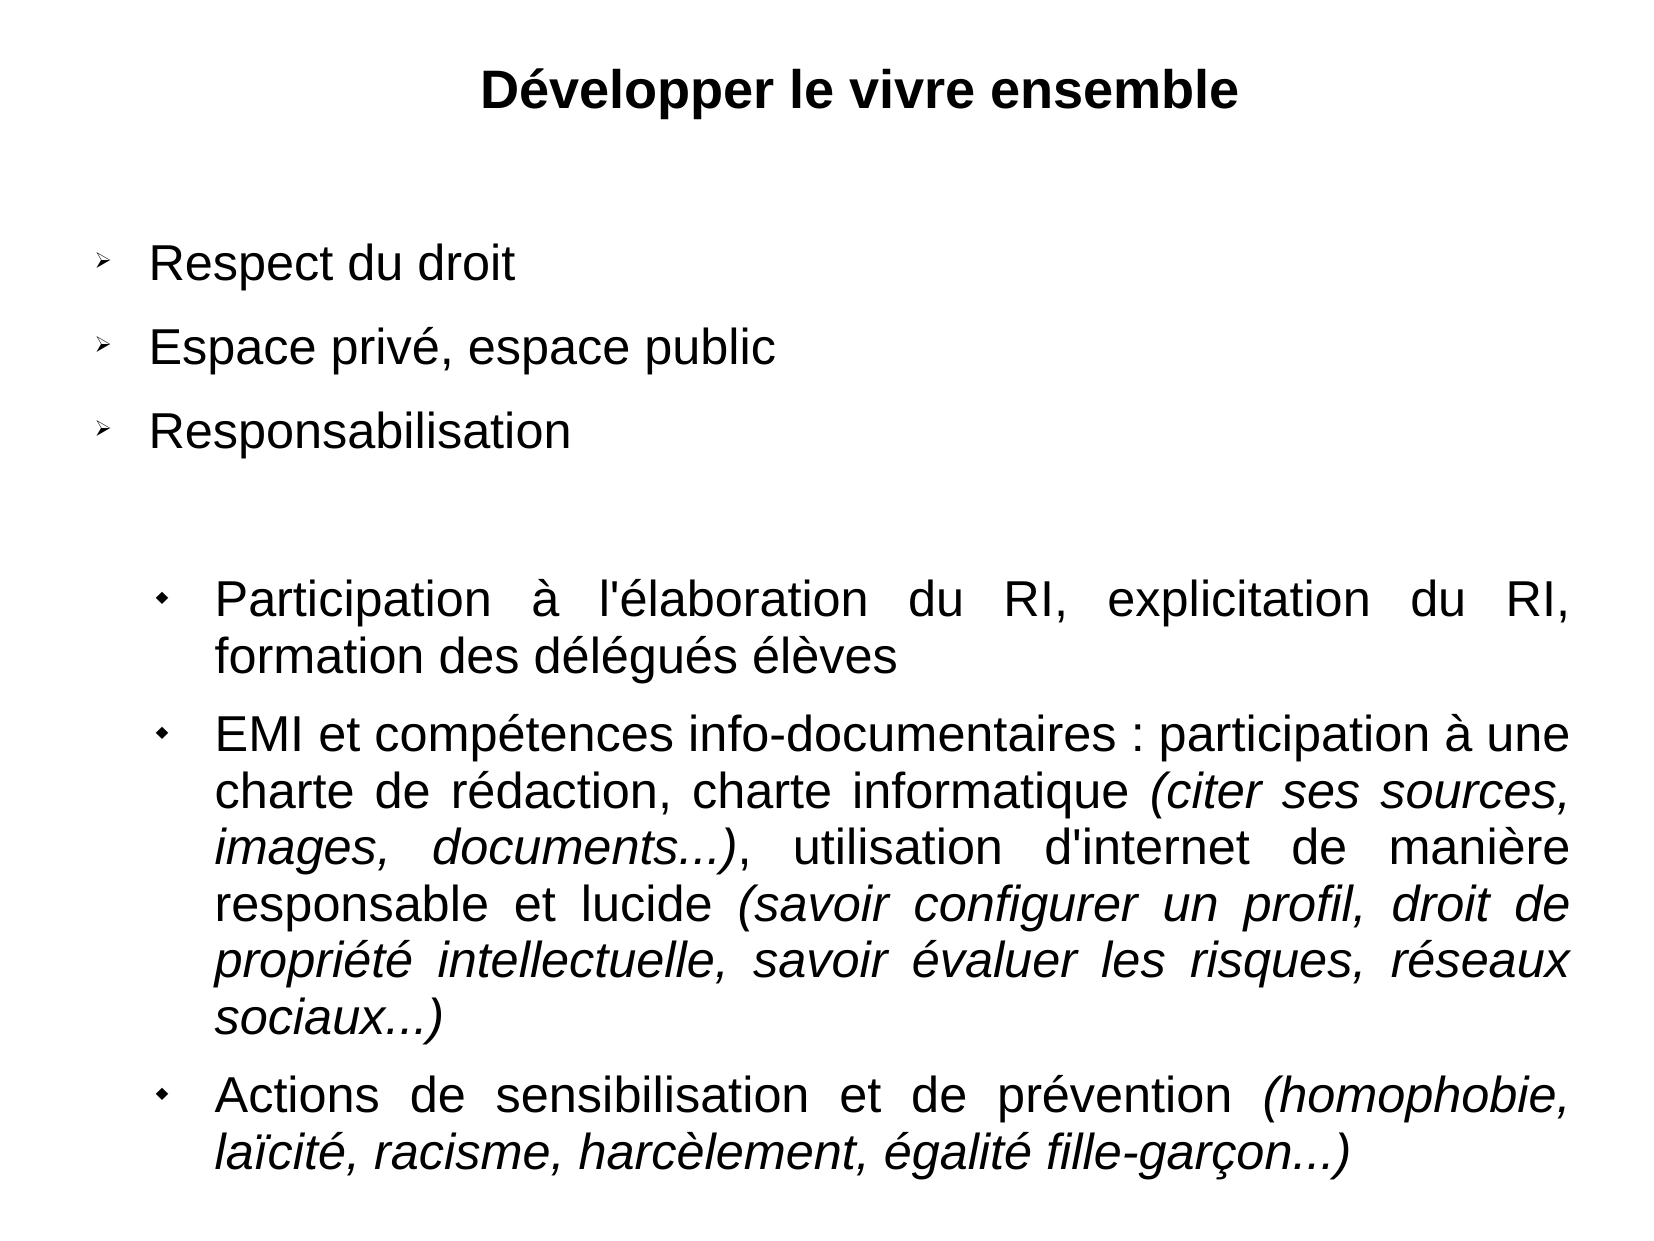

# Développer le vivre ensemble
Respect du droit
Espace privé, espace public
Responsabilisation
Participation à l'élaboration du RI, explicitation du RI, formation des délégués élèves
EMI et compétences info-documentaires : participation à une charte de rédaction, charte informatique (citer ses sources, images, documents...), utilisation d'internet de manière responsable et lucide (savoir configurer un profil, droit de propriété intellectuelle, savoir évaluer les risques, réseaux sociaux...)
Actions de sensibilisation et de prévention (homophobie, laïcité, racisme, harcèlement, égalité fille-garçon...)